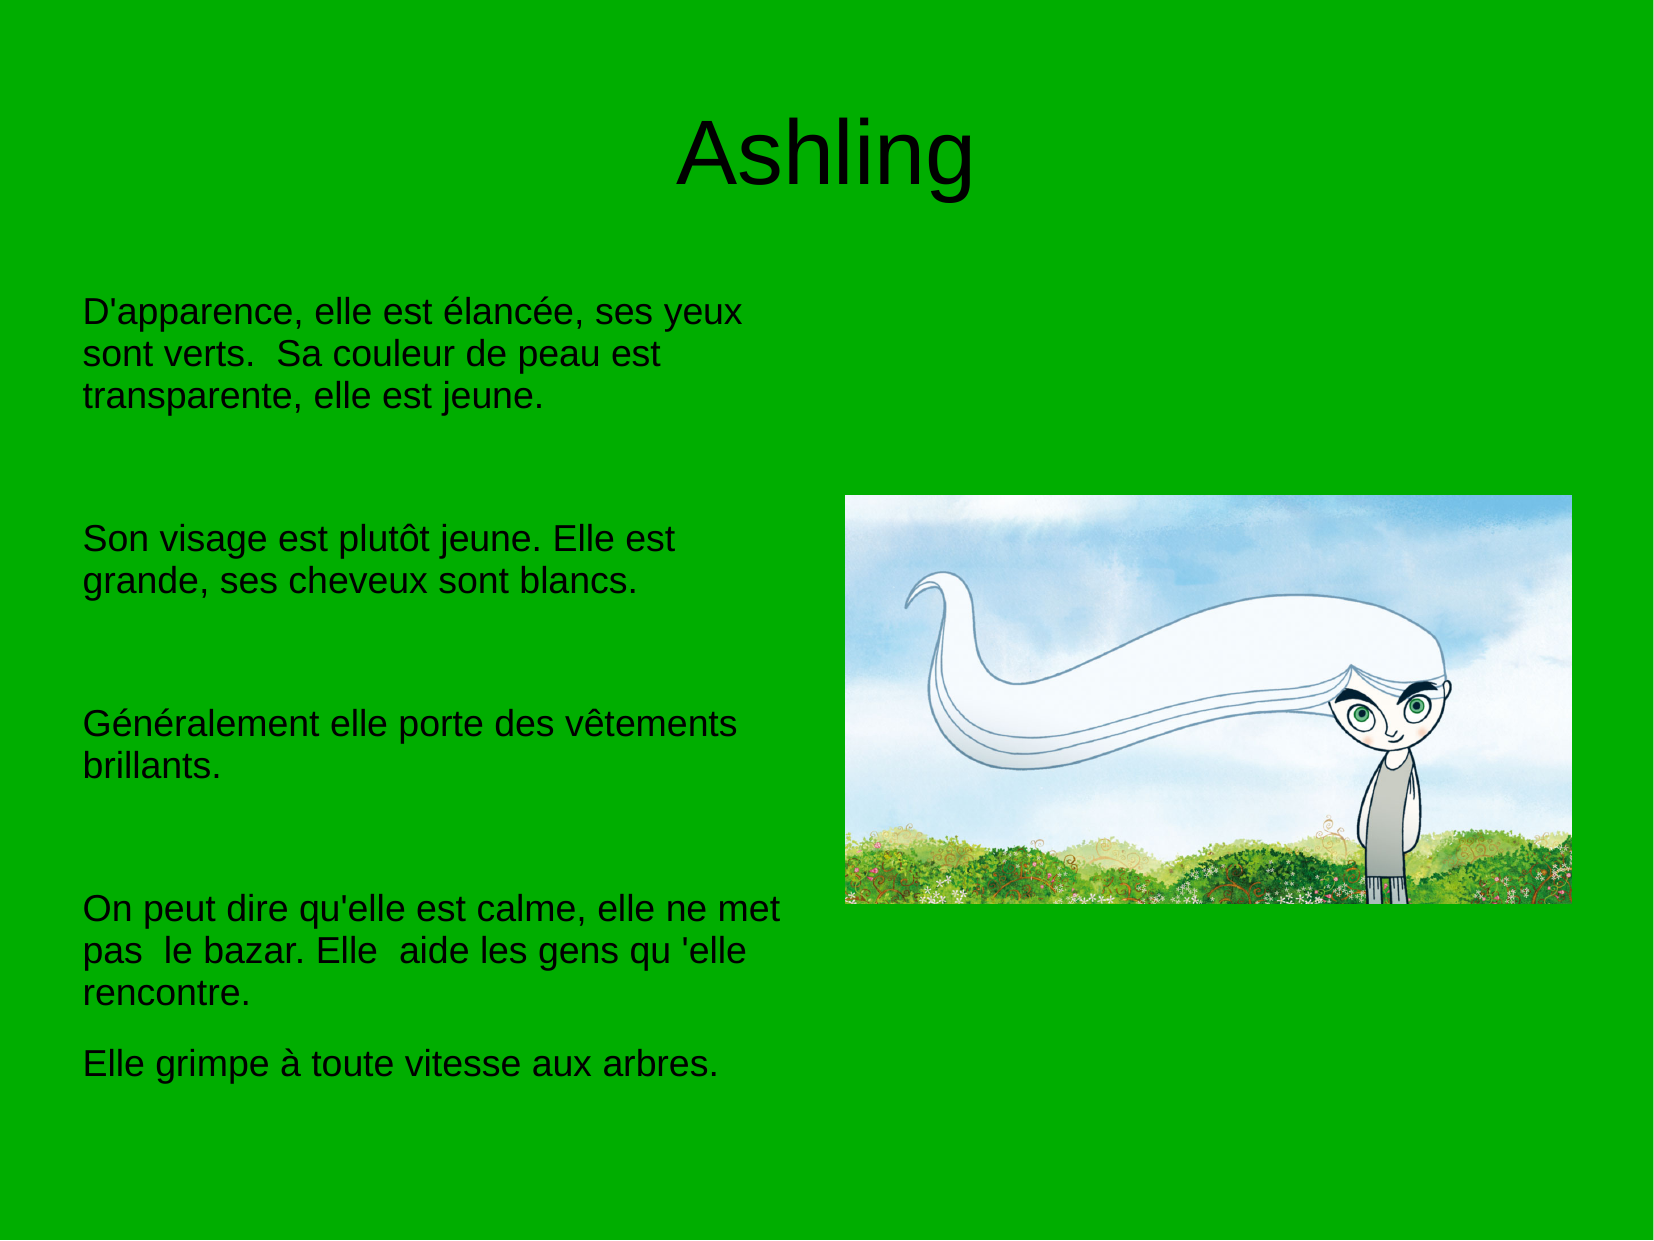

# Ashling
D'apparence, elle est élancée, ses yeux sont verts. Sa couleur de peau est transparente, elle est jeune.
Son visage est plutôt jeune. Elle est grande, ses cheveux sont blancs.
Généralement elle porte des vêtements brillants.
On peut dire qu'elle est calme, elle ne met pas le bazar. Elle aide les gens qu 'elle rencontre.
Elle grimpe à toute vitesse aux arbres.